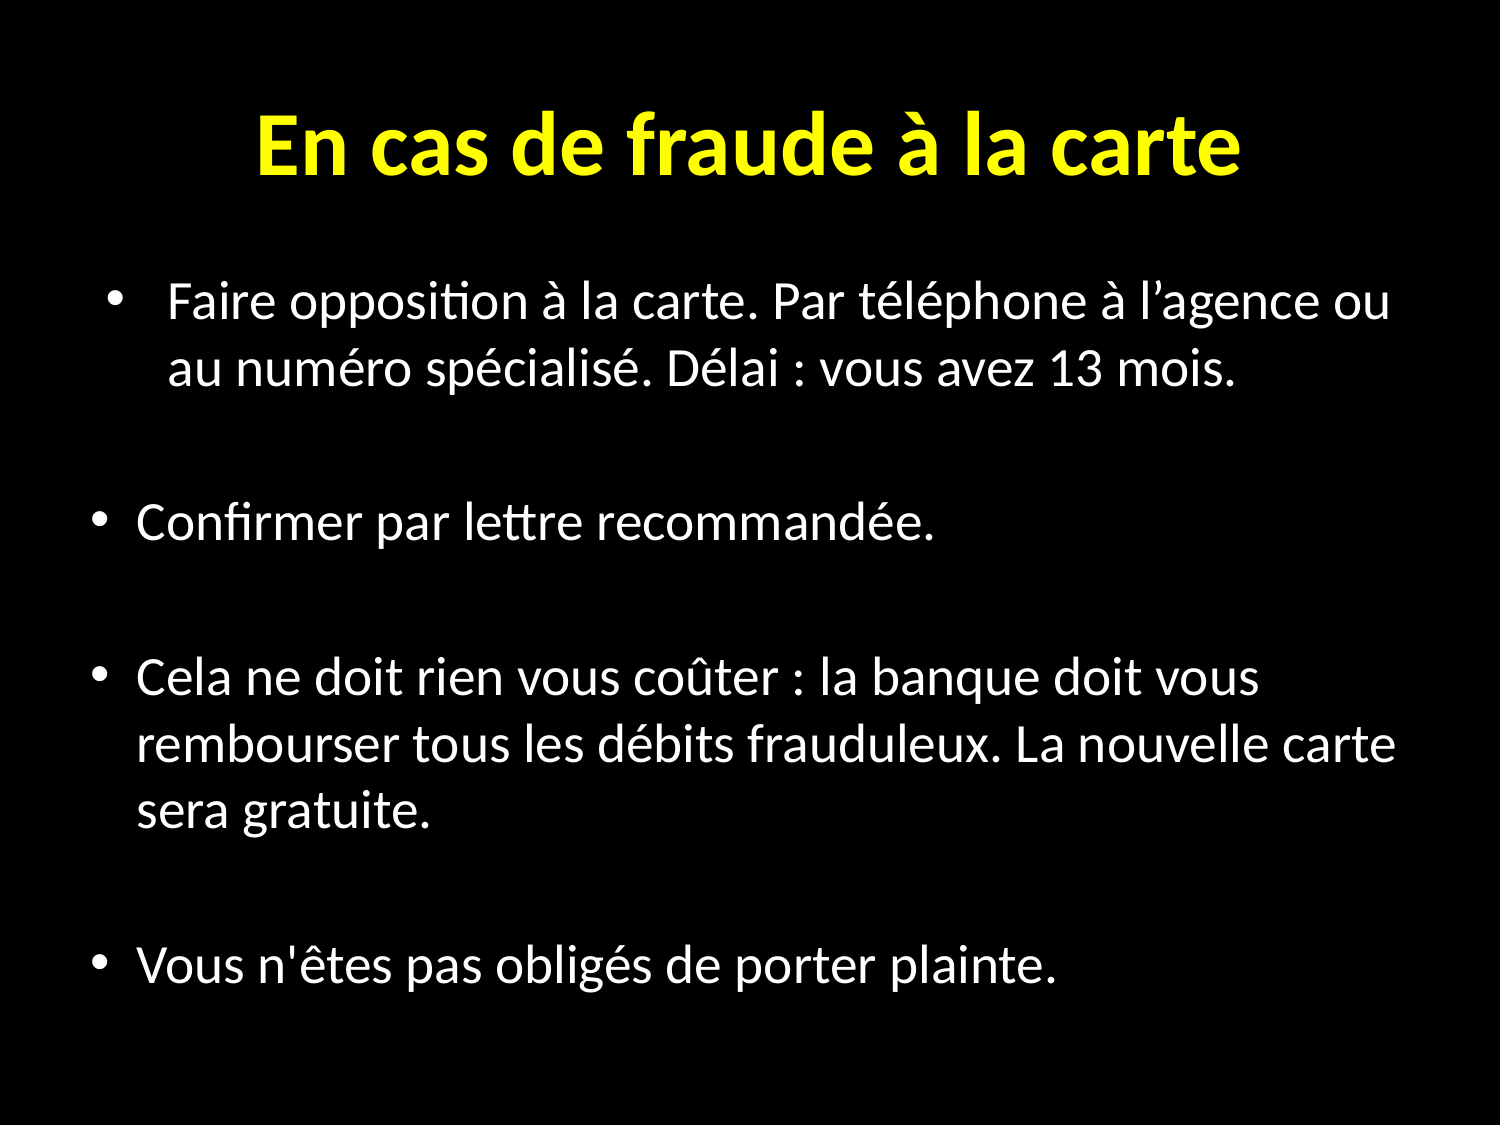

# En cas de fraude à la carte
Faire opposition à la carte. Par téléphone à l’agence ou au numéro spécialisé. Délai : vous avez 13 mois.
Confirmer par lettre recommandée.
Cela ne doit rien vous coûter : la banque doit vous rembourser tous les débits frauduleux. La nouvelle carte sera gratuite.
Vous n'êtes pas obligés de porter plainte.